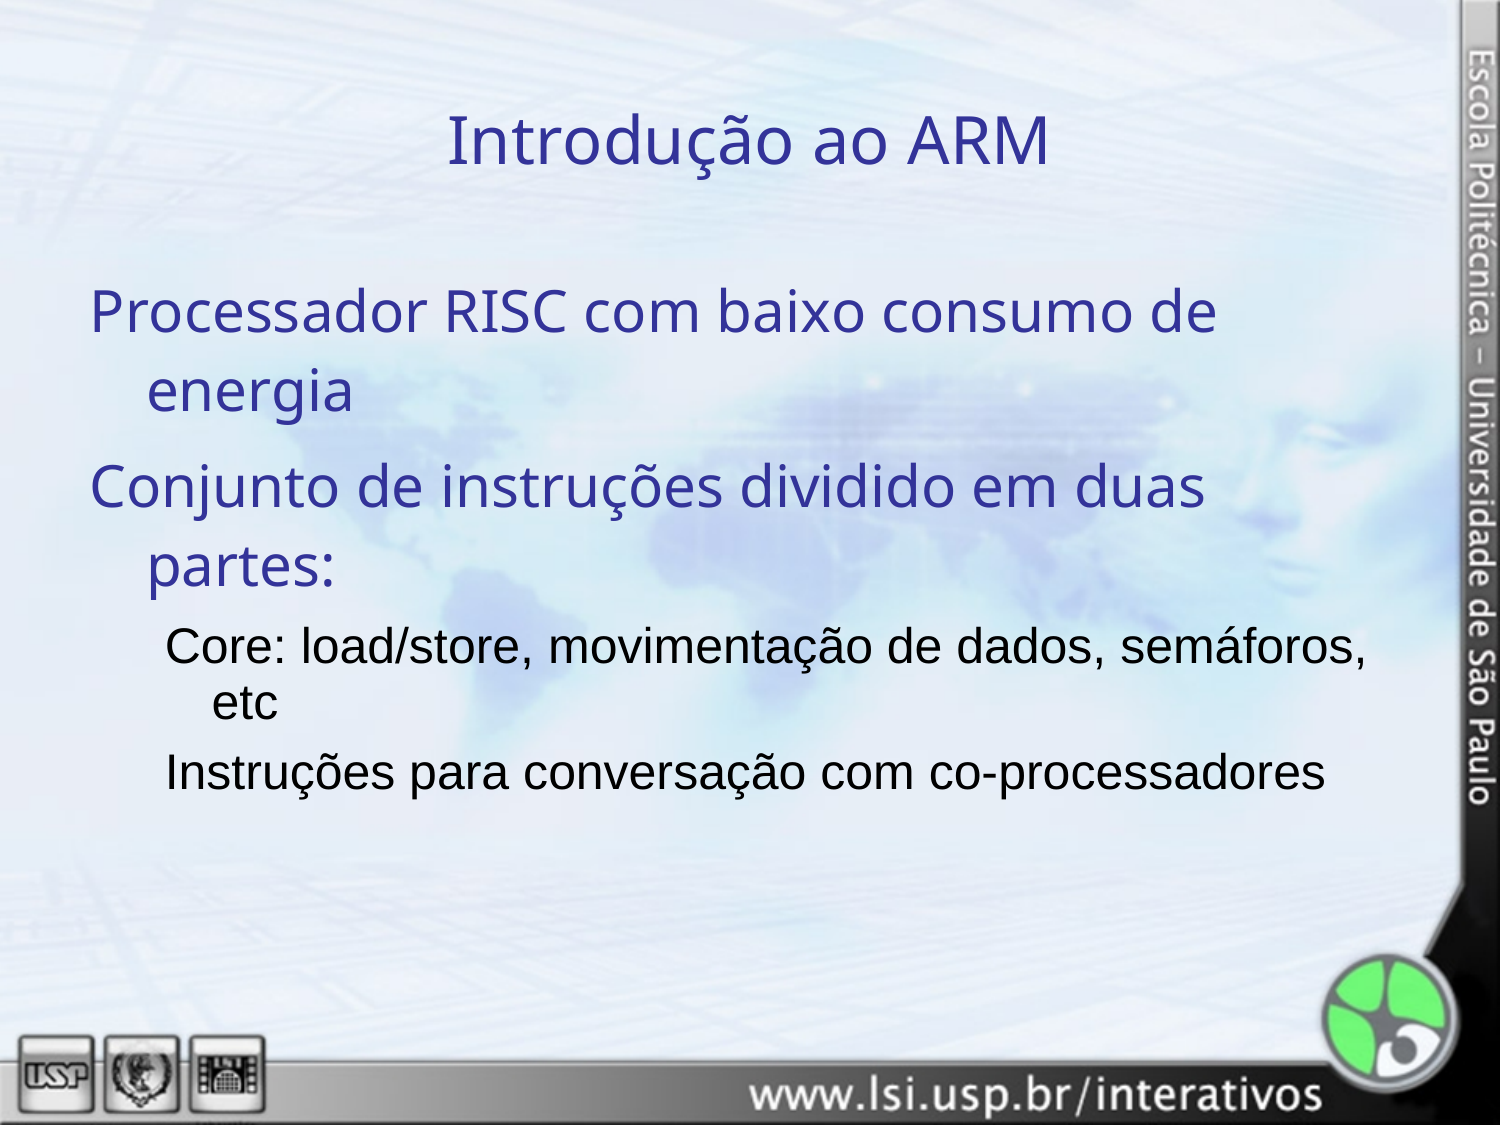

# Introdução ao ARM
Processador RISC com baixo consumo de energia
Conjunto de instruções dividido em duas partes:
Core: load/store, movimentação de dados, semáforos, etc
Instruções para conversação com co-processadores